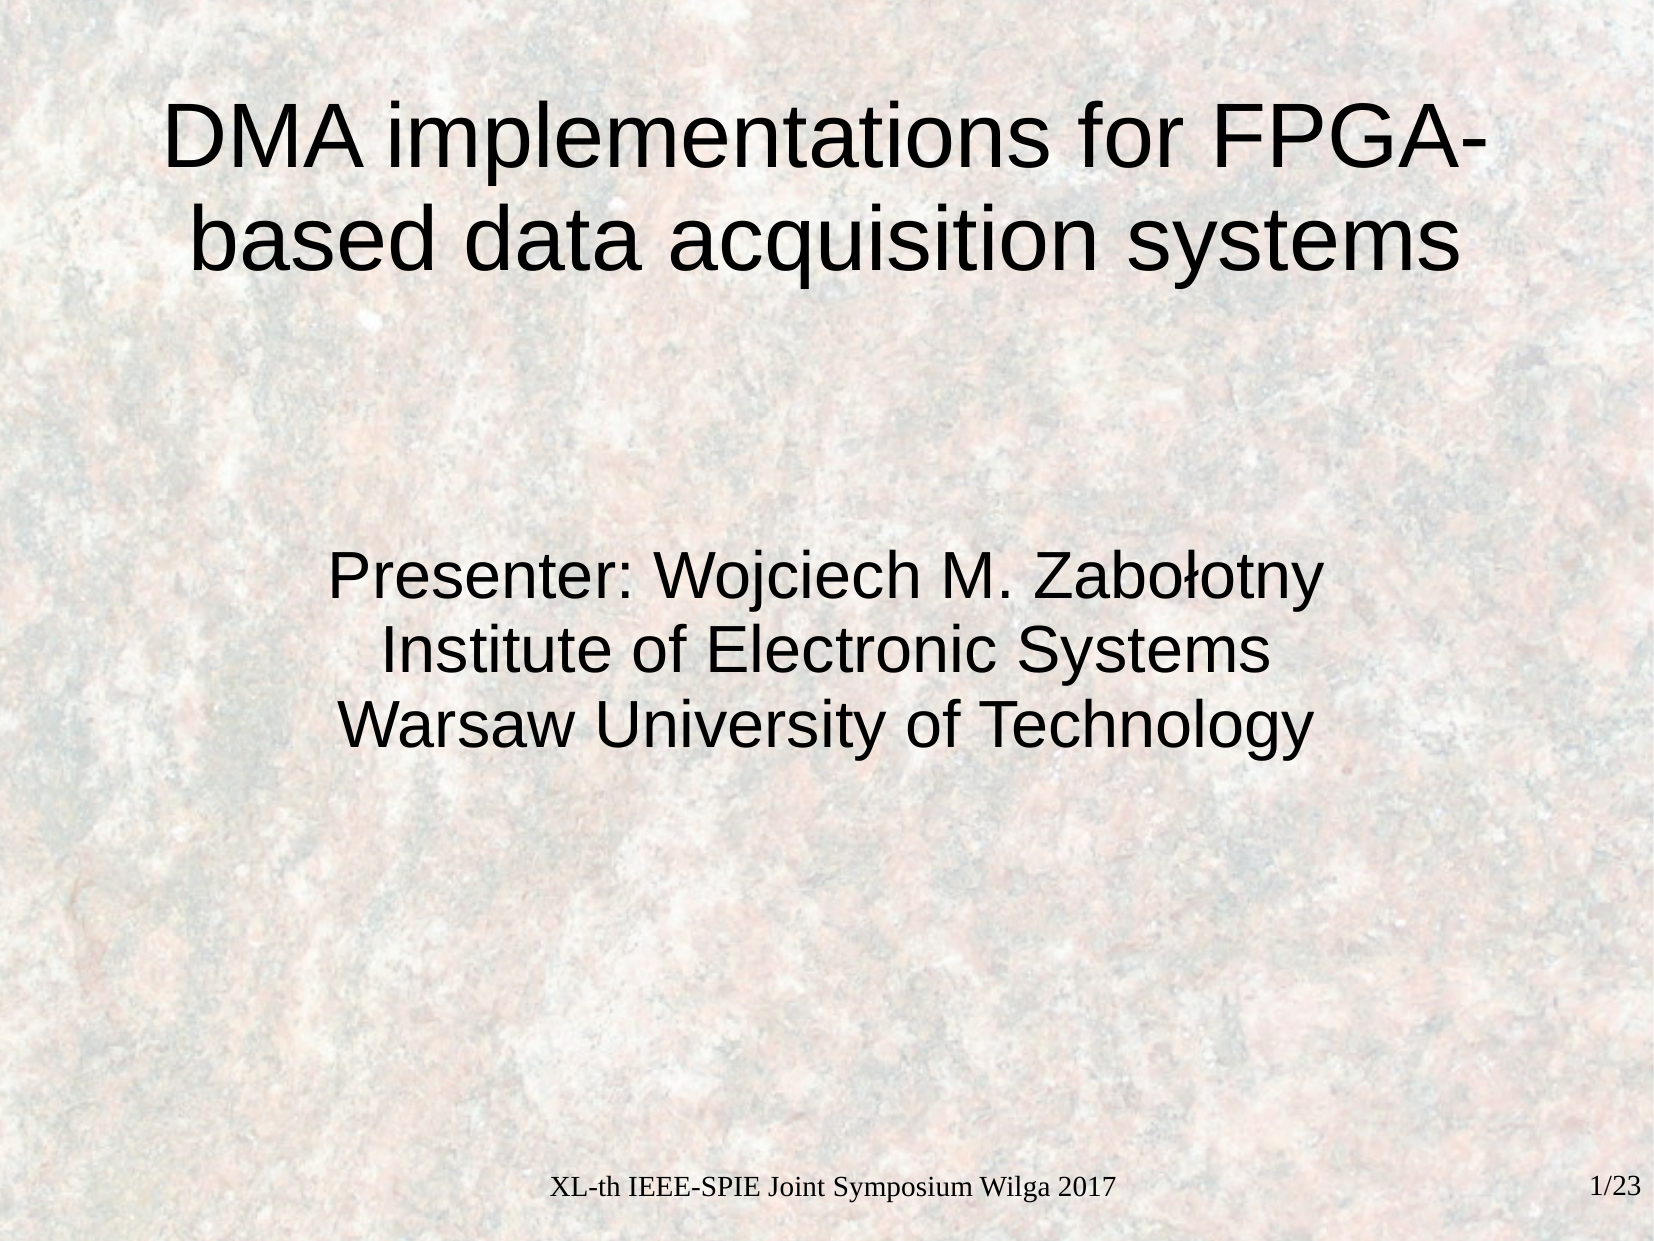

# DMA implementations for FPGA-based data acquisition systems
Presenter: Wojciech M. Zabołotny
Institute of Electronic Systems
Warsaw University of Technology
1
CBM Collaboration Meeting 03.2017